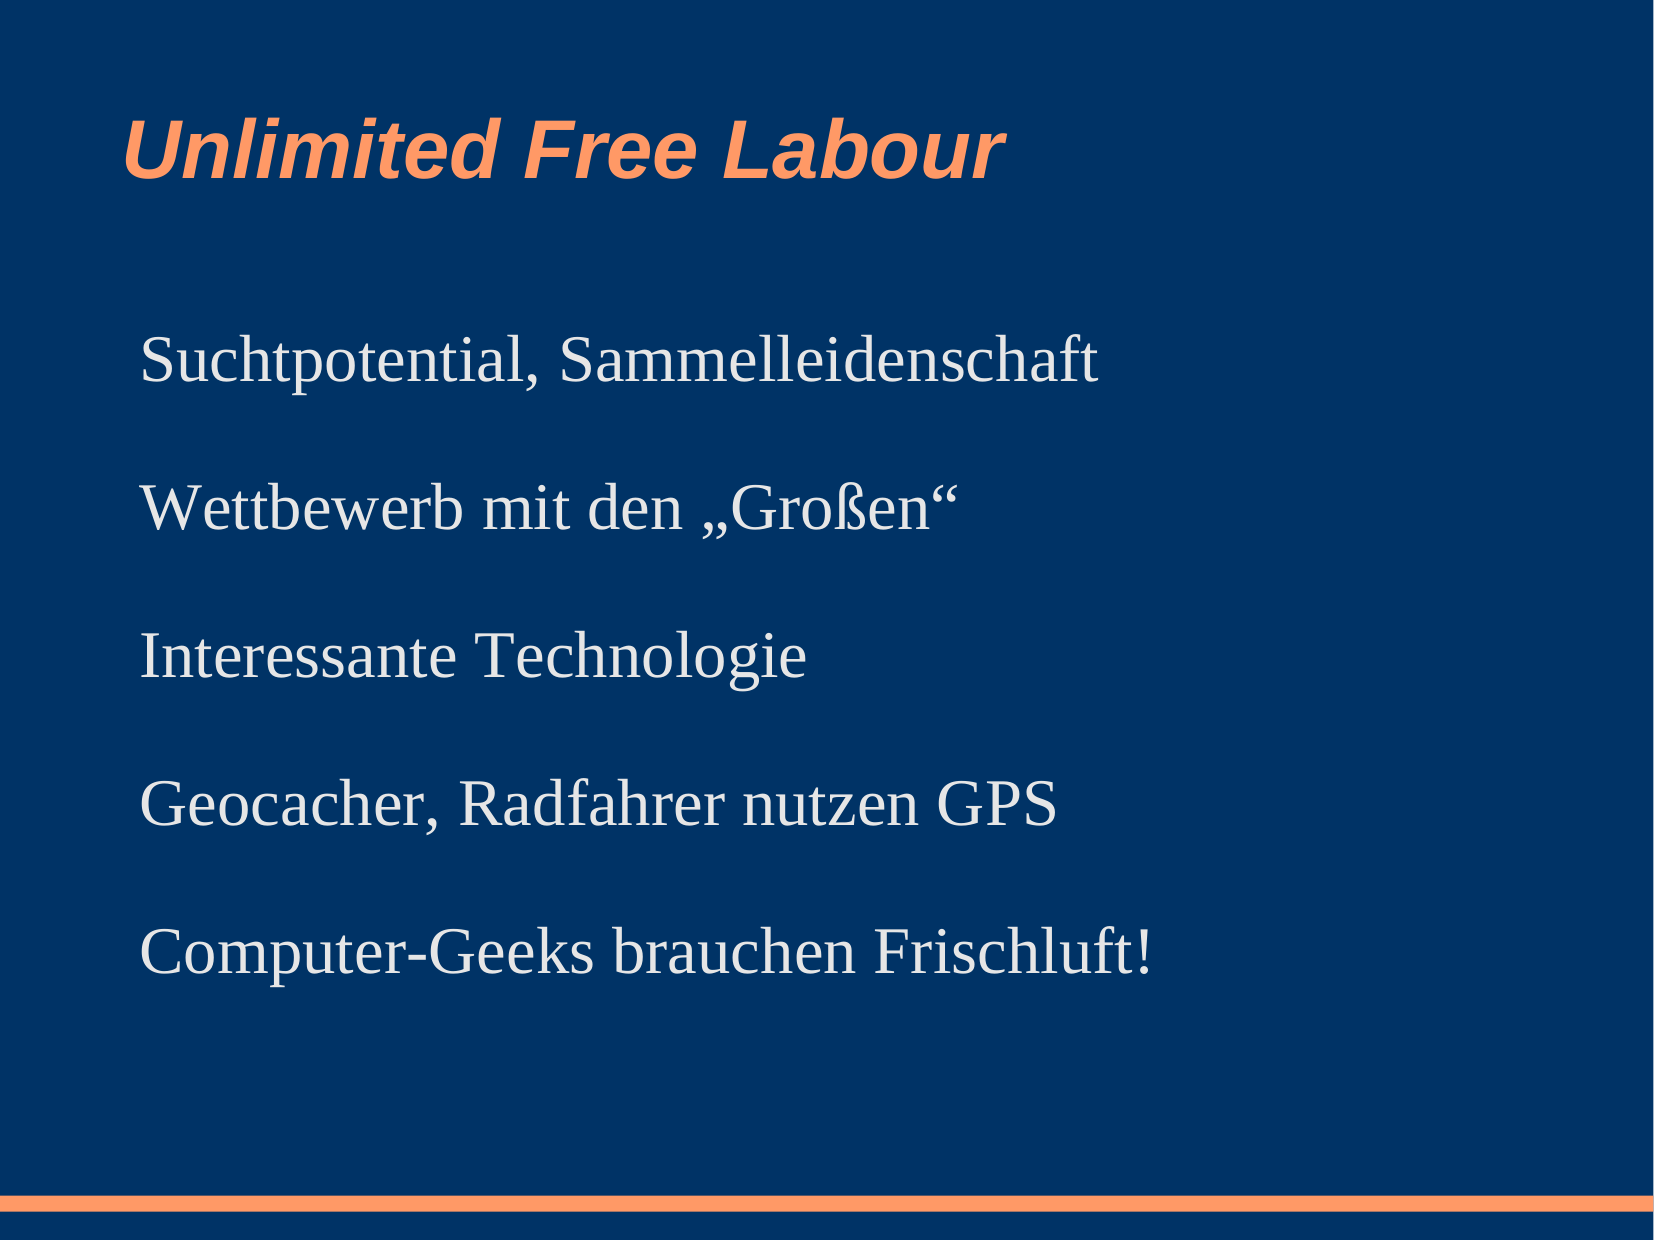

# Unlimited Free Labour
Suchtpotential, Sammelleidenschaft
Wettbewerb mit den „Großen“
Interessante Technologie
Geocacher, Radfahrer nutzen GPS
Computer-Geeks brauchen Frischluft!